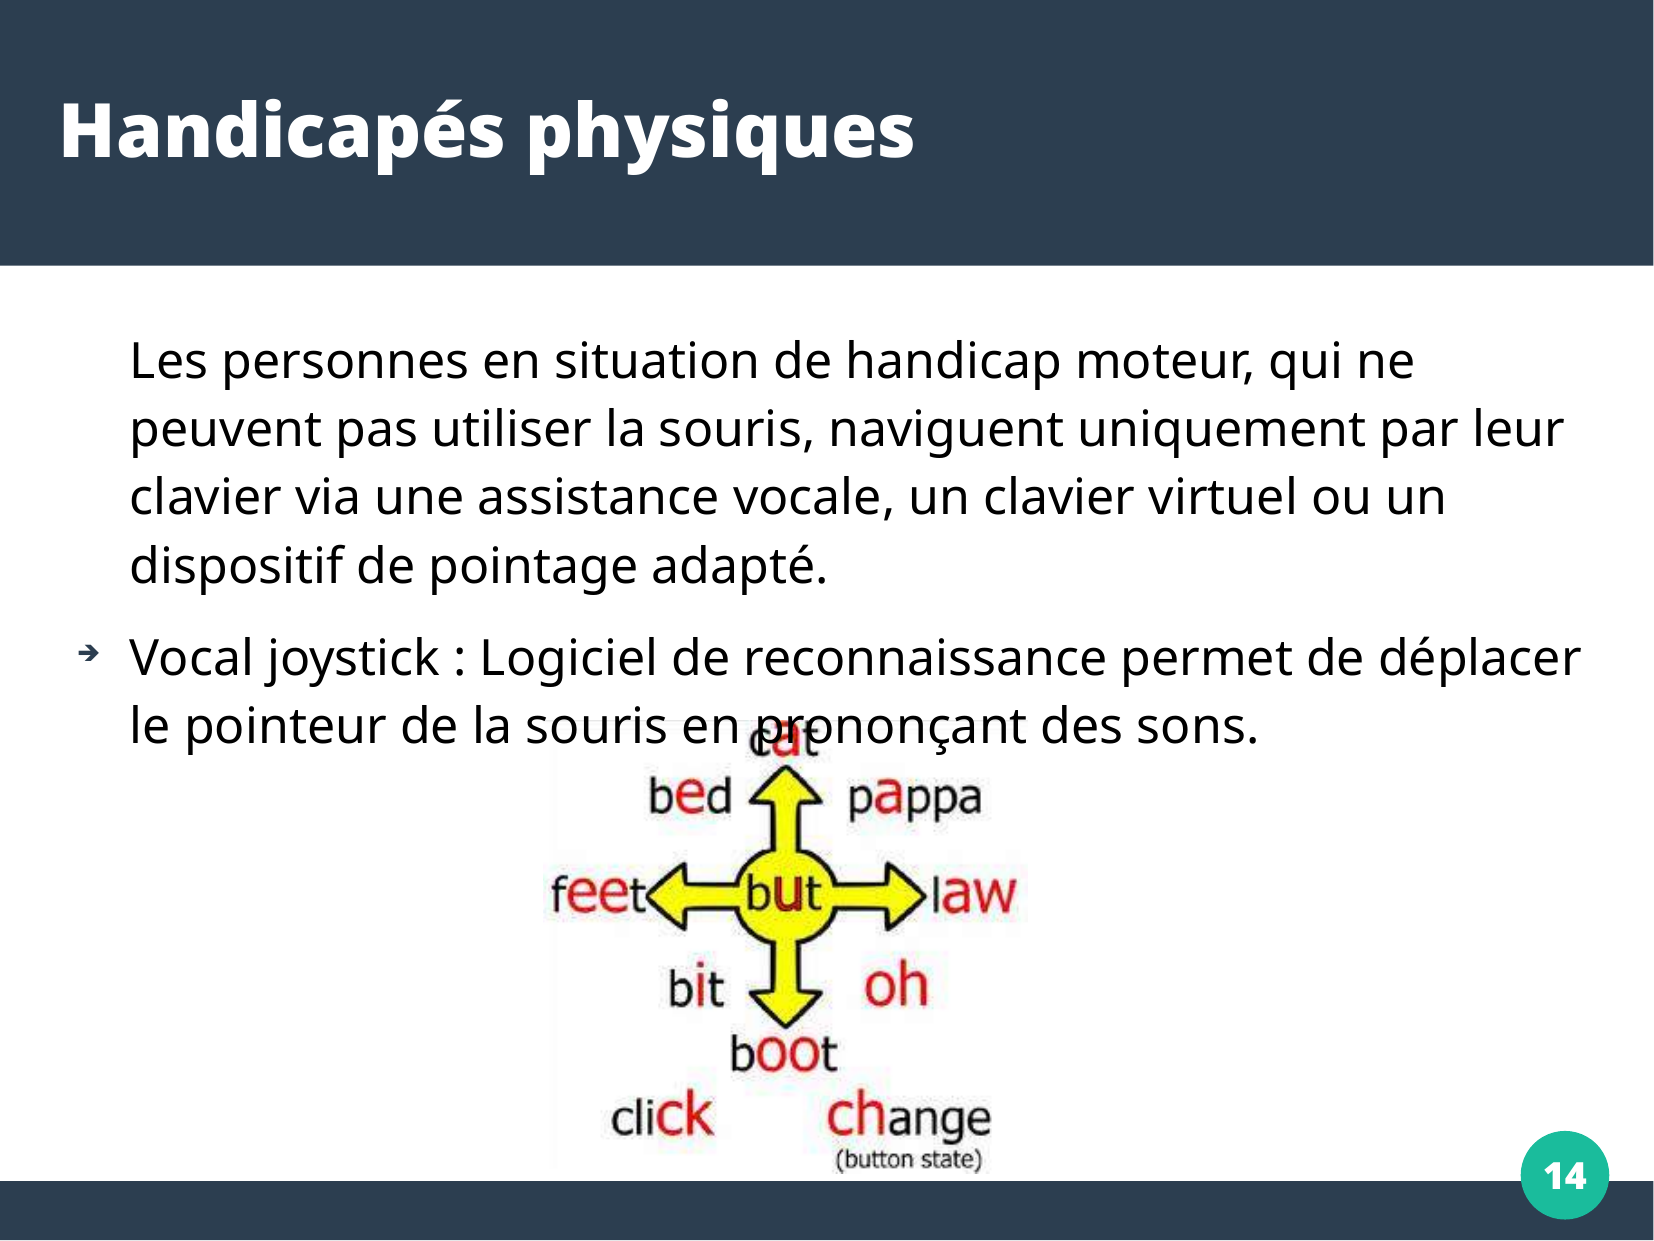

# Handicapés physiques
Les personnes en situation de handicap moteur, qui ne peuvent pas utiliser la souris, naviguent uniquement par leur clavier via une assistance vocale, un clavier virtuel ou un dispositif de pointage adapté.
Vocal joystick : Logiciel de reconnaissance permet de déplacer le pointeur de la souris en prononçant des sons.
14